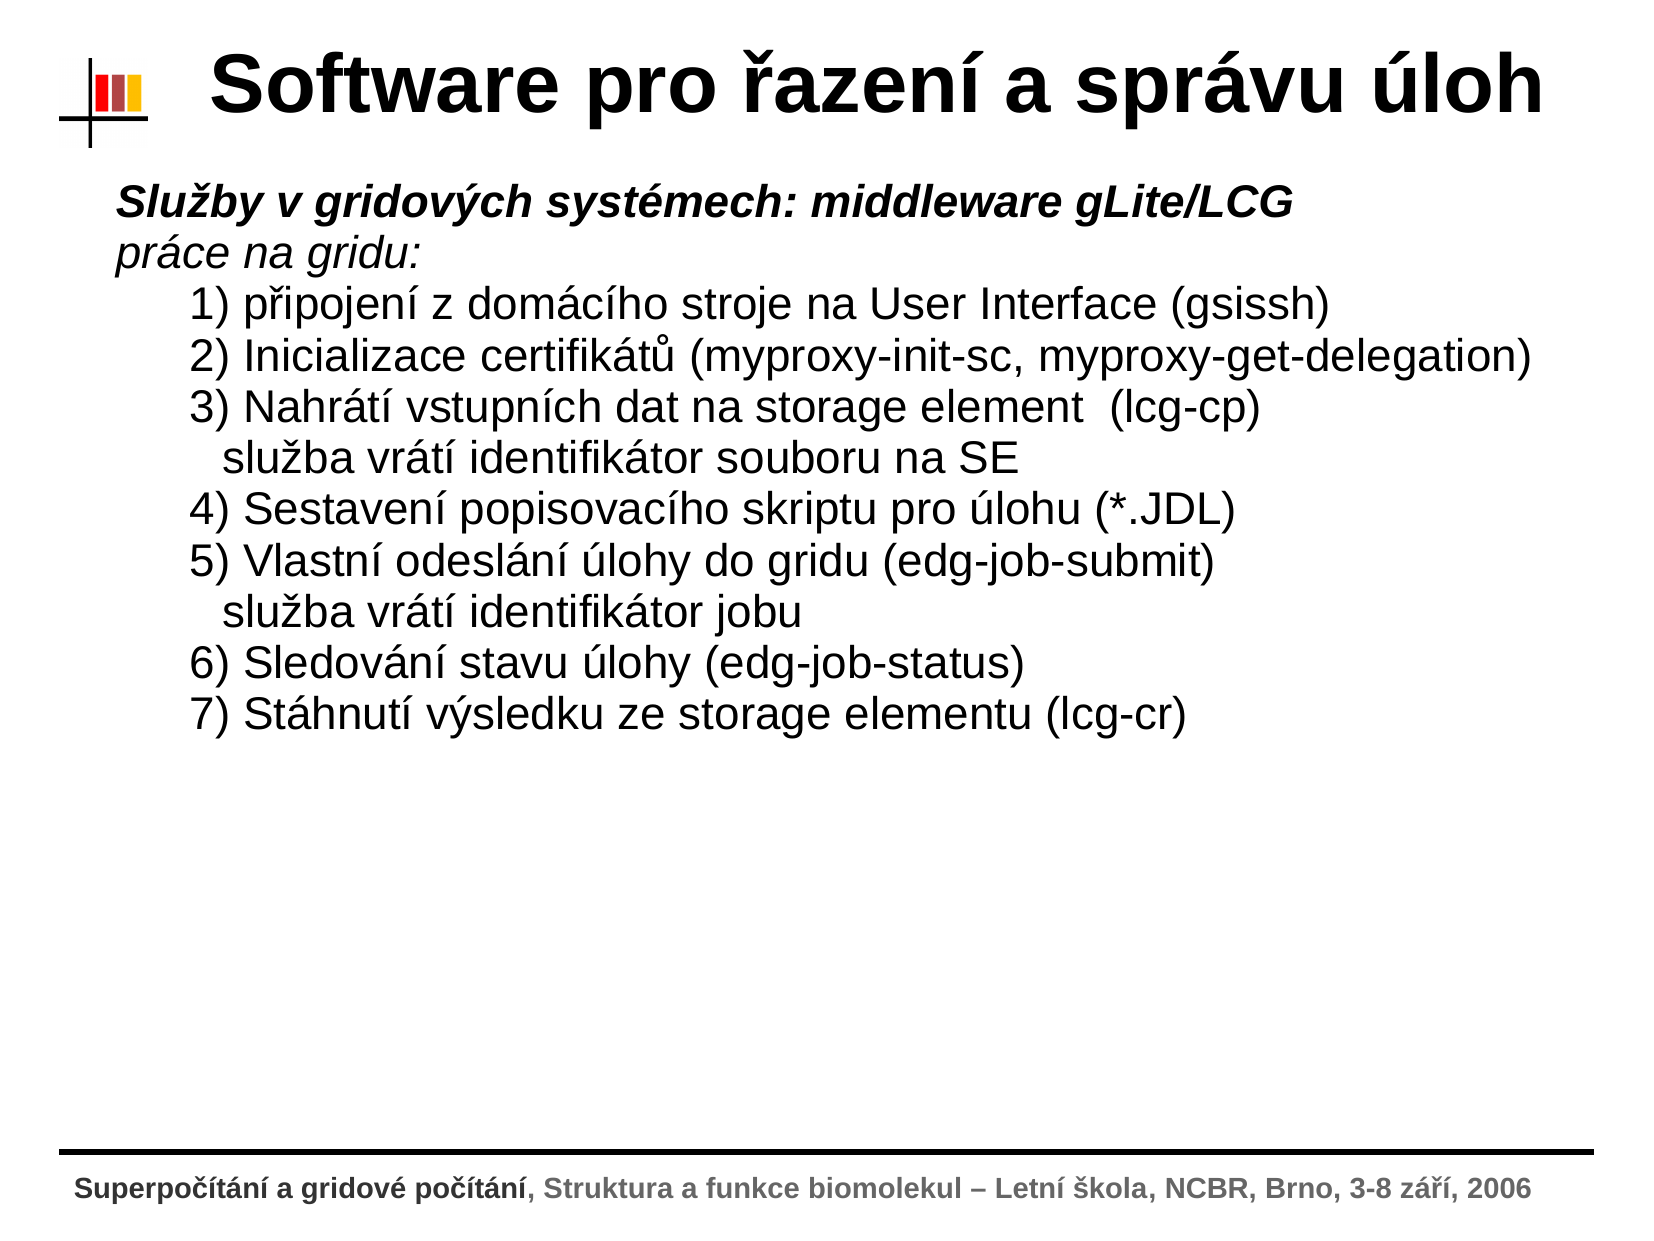

Software pro řazení a správu úloh
Služby v gridových systémech: middleware gLite/LCG
práce na gridu:
	1) připojení z domácího stroje na User Interface (gsissh)
	2) Inicializace certifikátů (myproxy-init-sc, myproxy-get-delegation)
	3) Nahrátí vstupních dat na storage element (lcg-cp)
služba vrátí identifikátor souboru na SE
	4) Sestavení popisovacího skriptu pro úlohu (*.JDL)
	5) Vlastní odeslání úlohy do gridu (edg-job-submit)
služba vrátí identifikátor jobu
	6) Sledování stavu úlohy (edg-job-status)
	7) Stáhnutí výsledku ze storage elementu (lcg-cr)
Superpočítání a gridové počítání, Struktura a funkce biomolekul – Letní škola, NCBR, Brno, 3-8 září, 2006